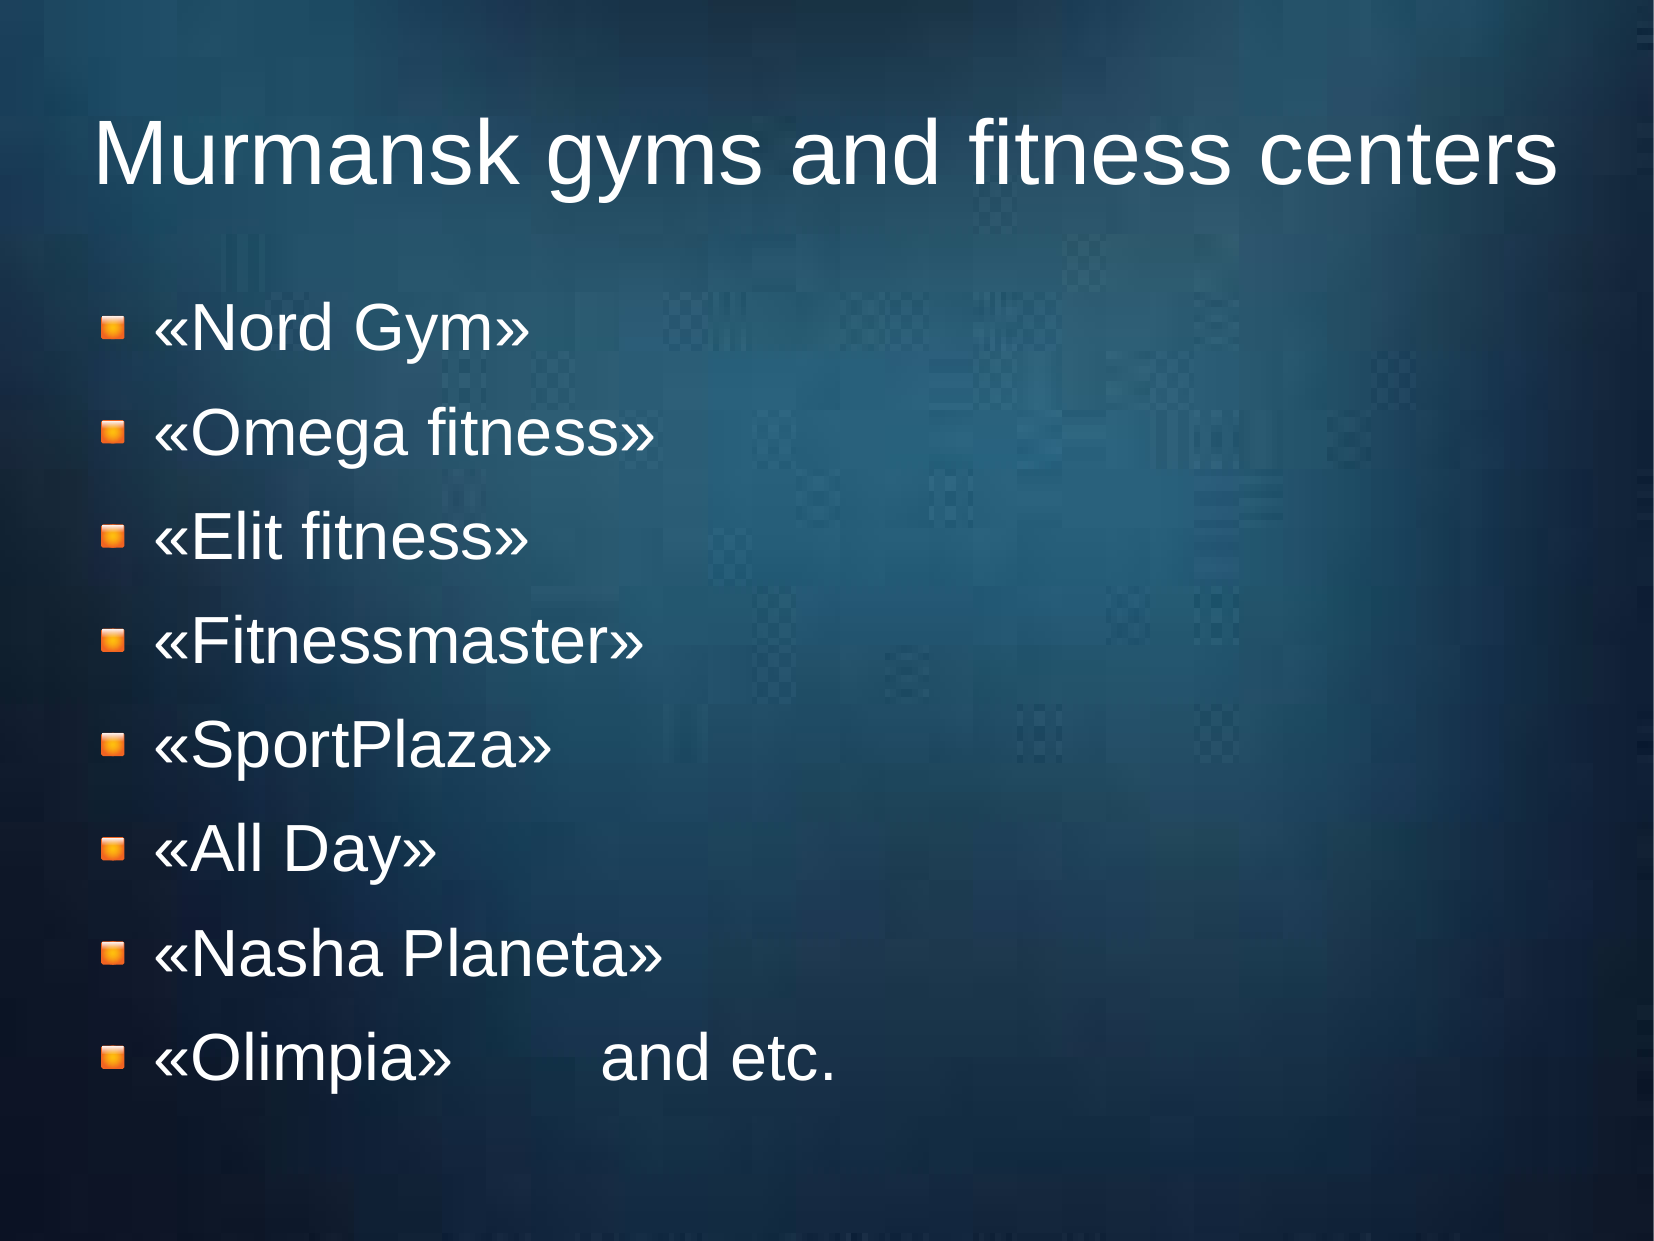

# Murmansk gyms and fitness centers
«Nord Gym»
«Omega fitness»
«Elit fitness»
«Fitnessmaster»
«SportPlaza»
«All Day»
«Nasha Planeta»
«Olimpia» and etc.